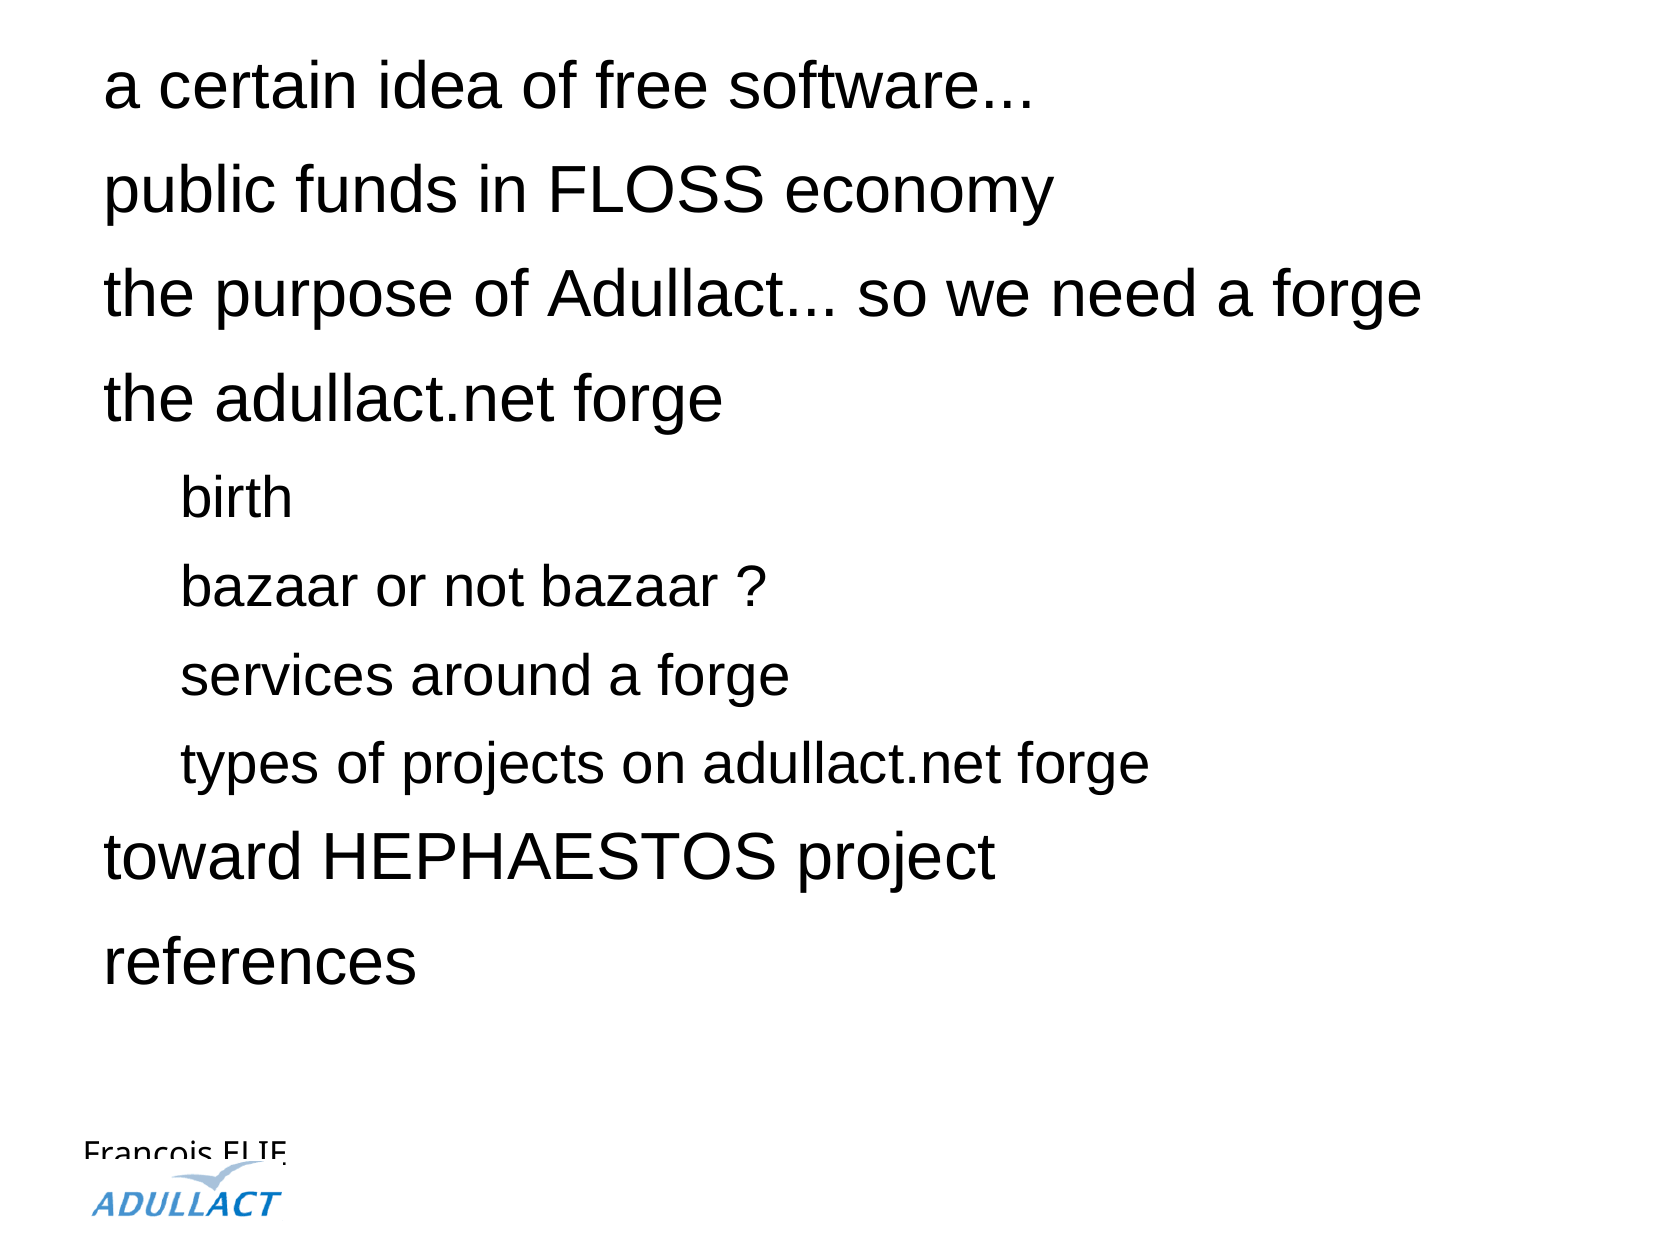

# a certain idea of free software...
public funds in FLOSS economy
the purpose of Adullact... so we need a forge
the adullact.net forge
birth
bazaar or not bazaar ?
services around a forge
types of projects on adullact.net forge
toward HEPHAESTOS project
references